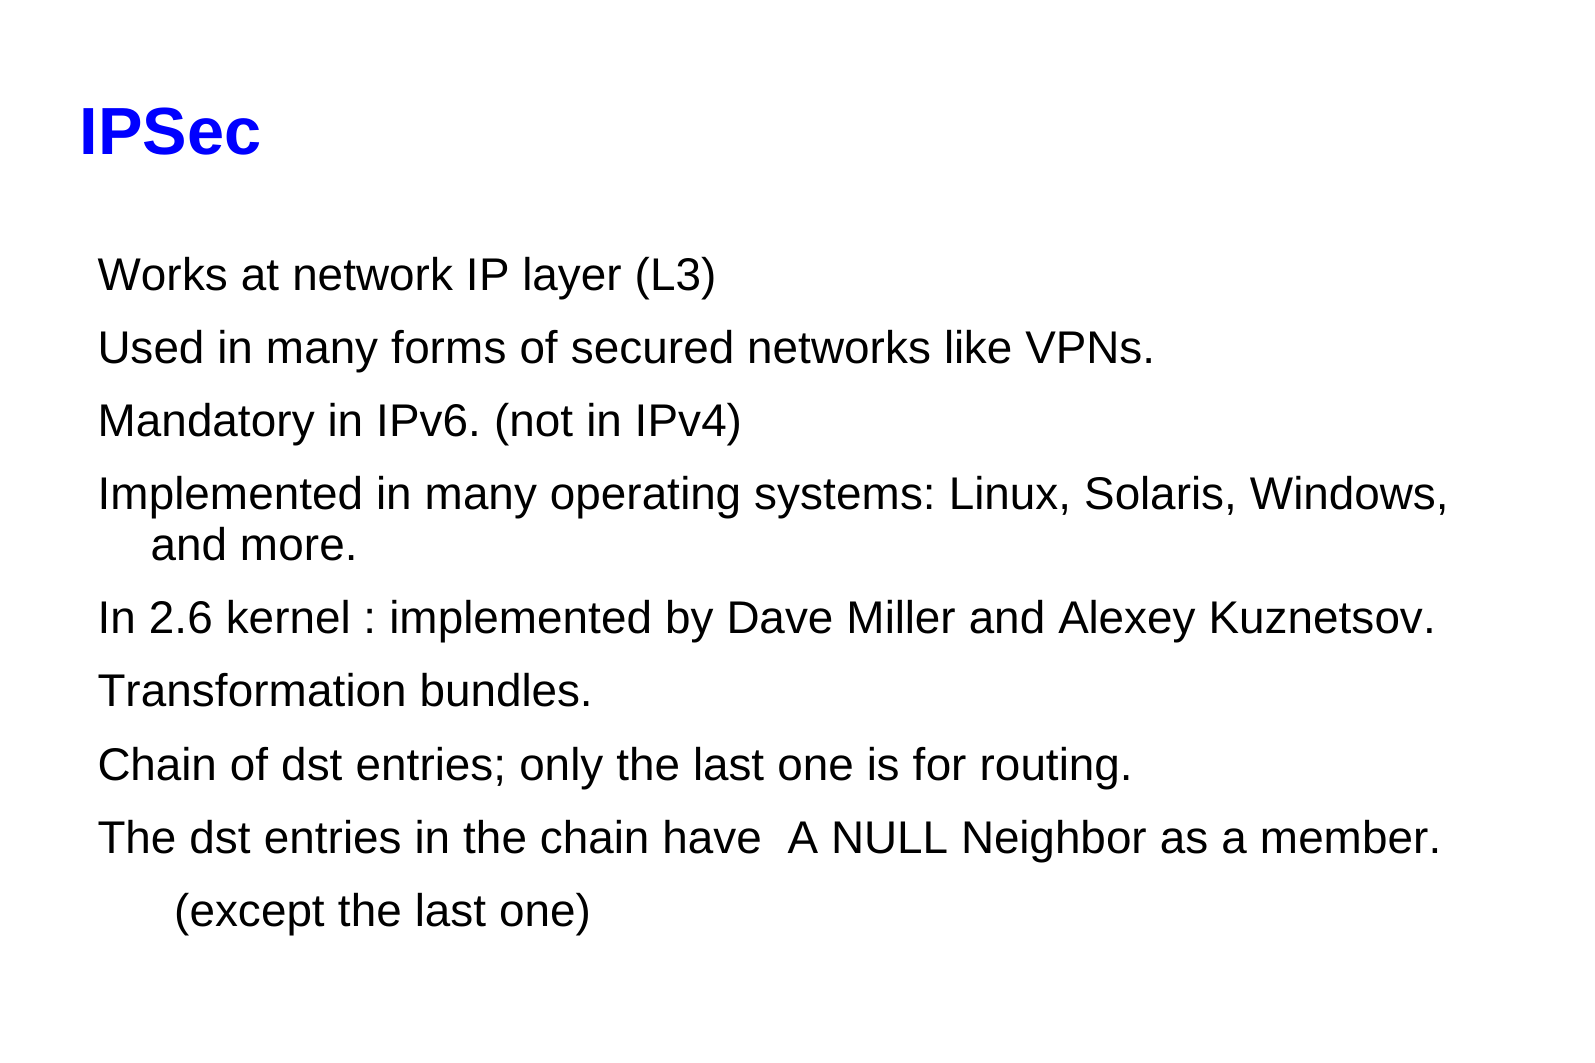

# IPSec
Works at network IP layer (L3)
Used in many forms of secured networks like VPNs.
Mandatory in IPv6. (not in IPv4)
Implemented in many operating systems: Linux, Solaris, Windows, and more.
In 2.6 kernel : implemented by Dave Miller and Alexey Kuznetsov.
Transformation bundles.
Chain of dst entries; only the last one is for routing.
The dst entries in the chain have A NULL Neighbor as a member.
(except the last one)